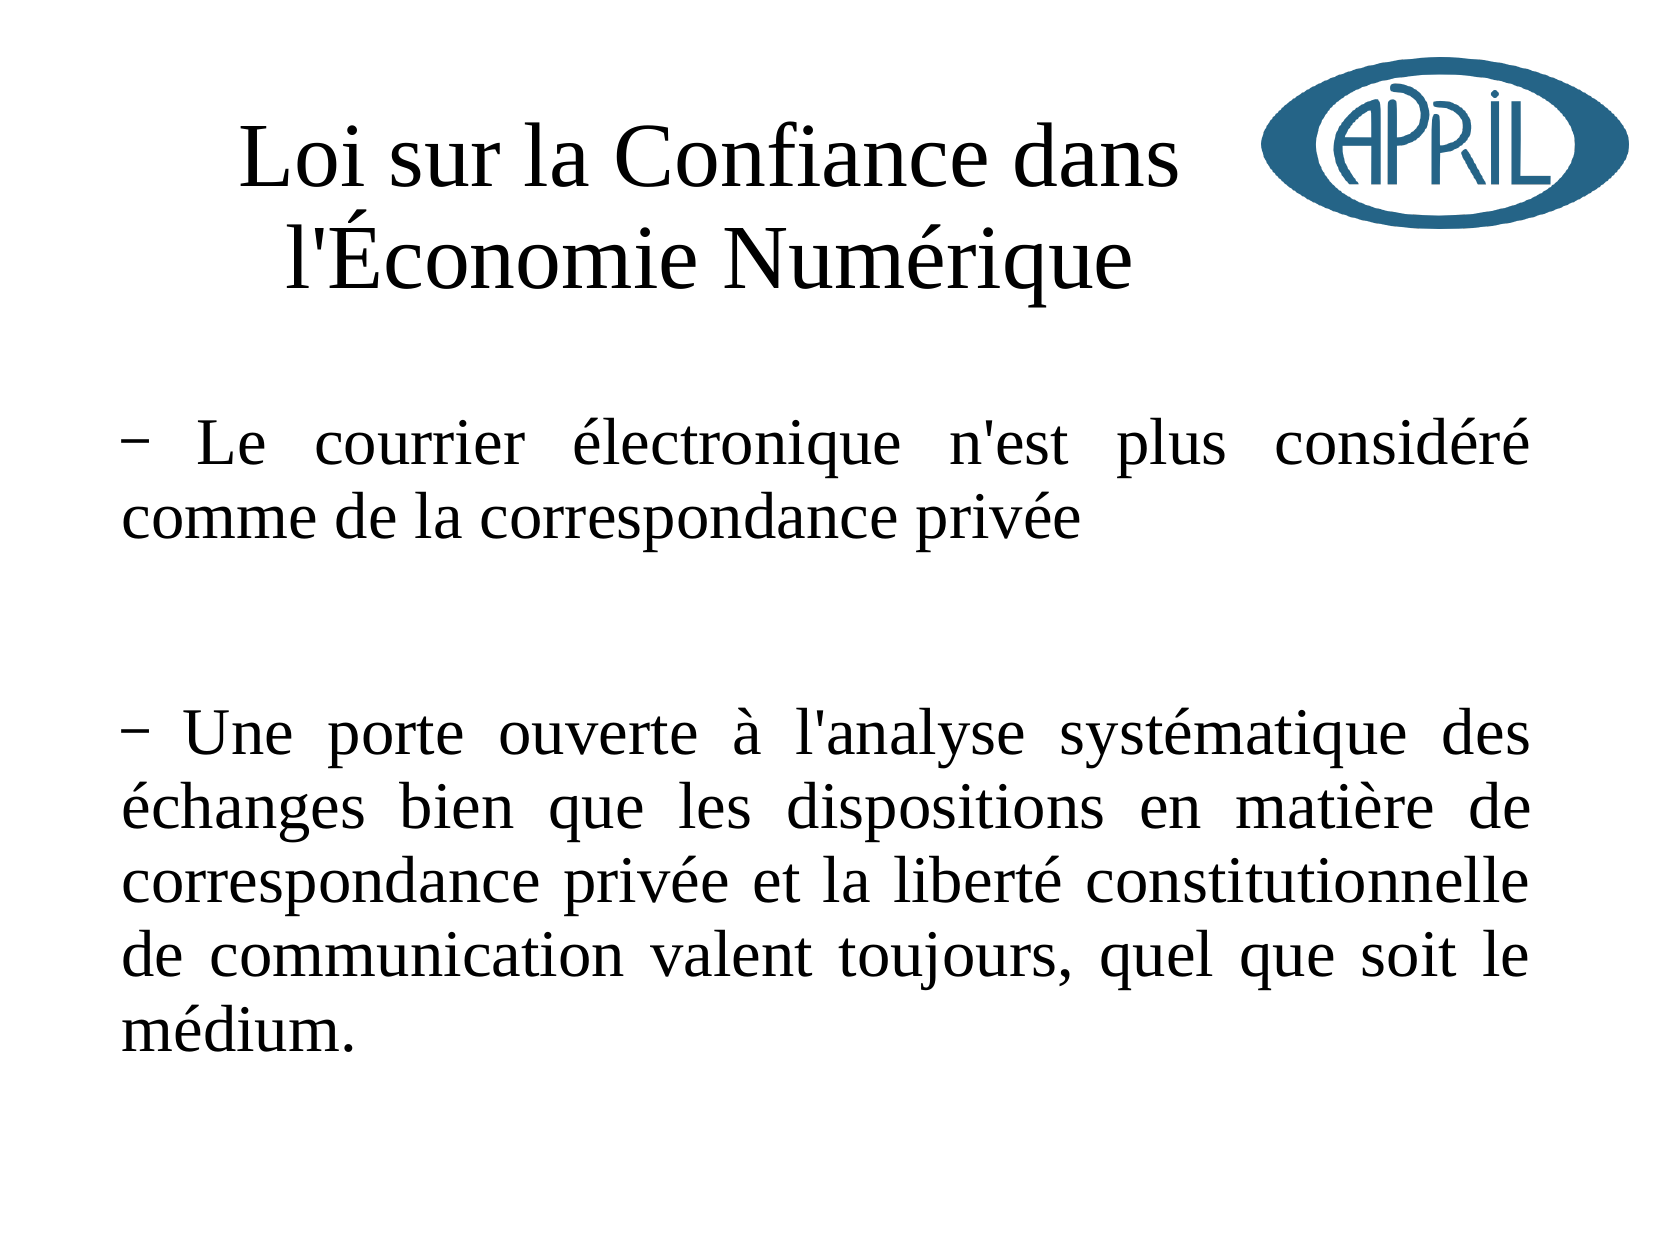

# Loi sur la Confiance dans l'Économie Numérique
 Le courrier électronique n'est plus considéré comme de la correspondance privée
 Une porte ouverte à l'analyse systématique des échanges bien que les dispositions en matière de correspondance privée et la liberté constitutionnelle de communication valent toujours, quel que soit le médium.